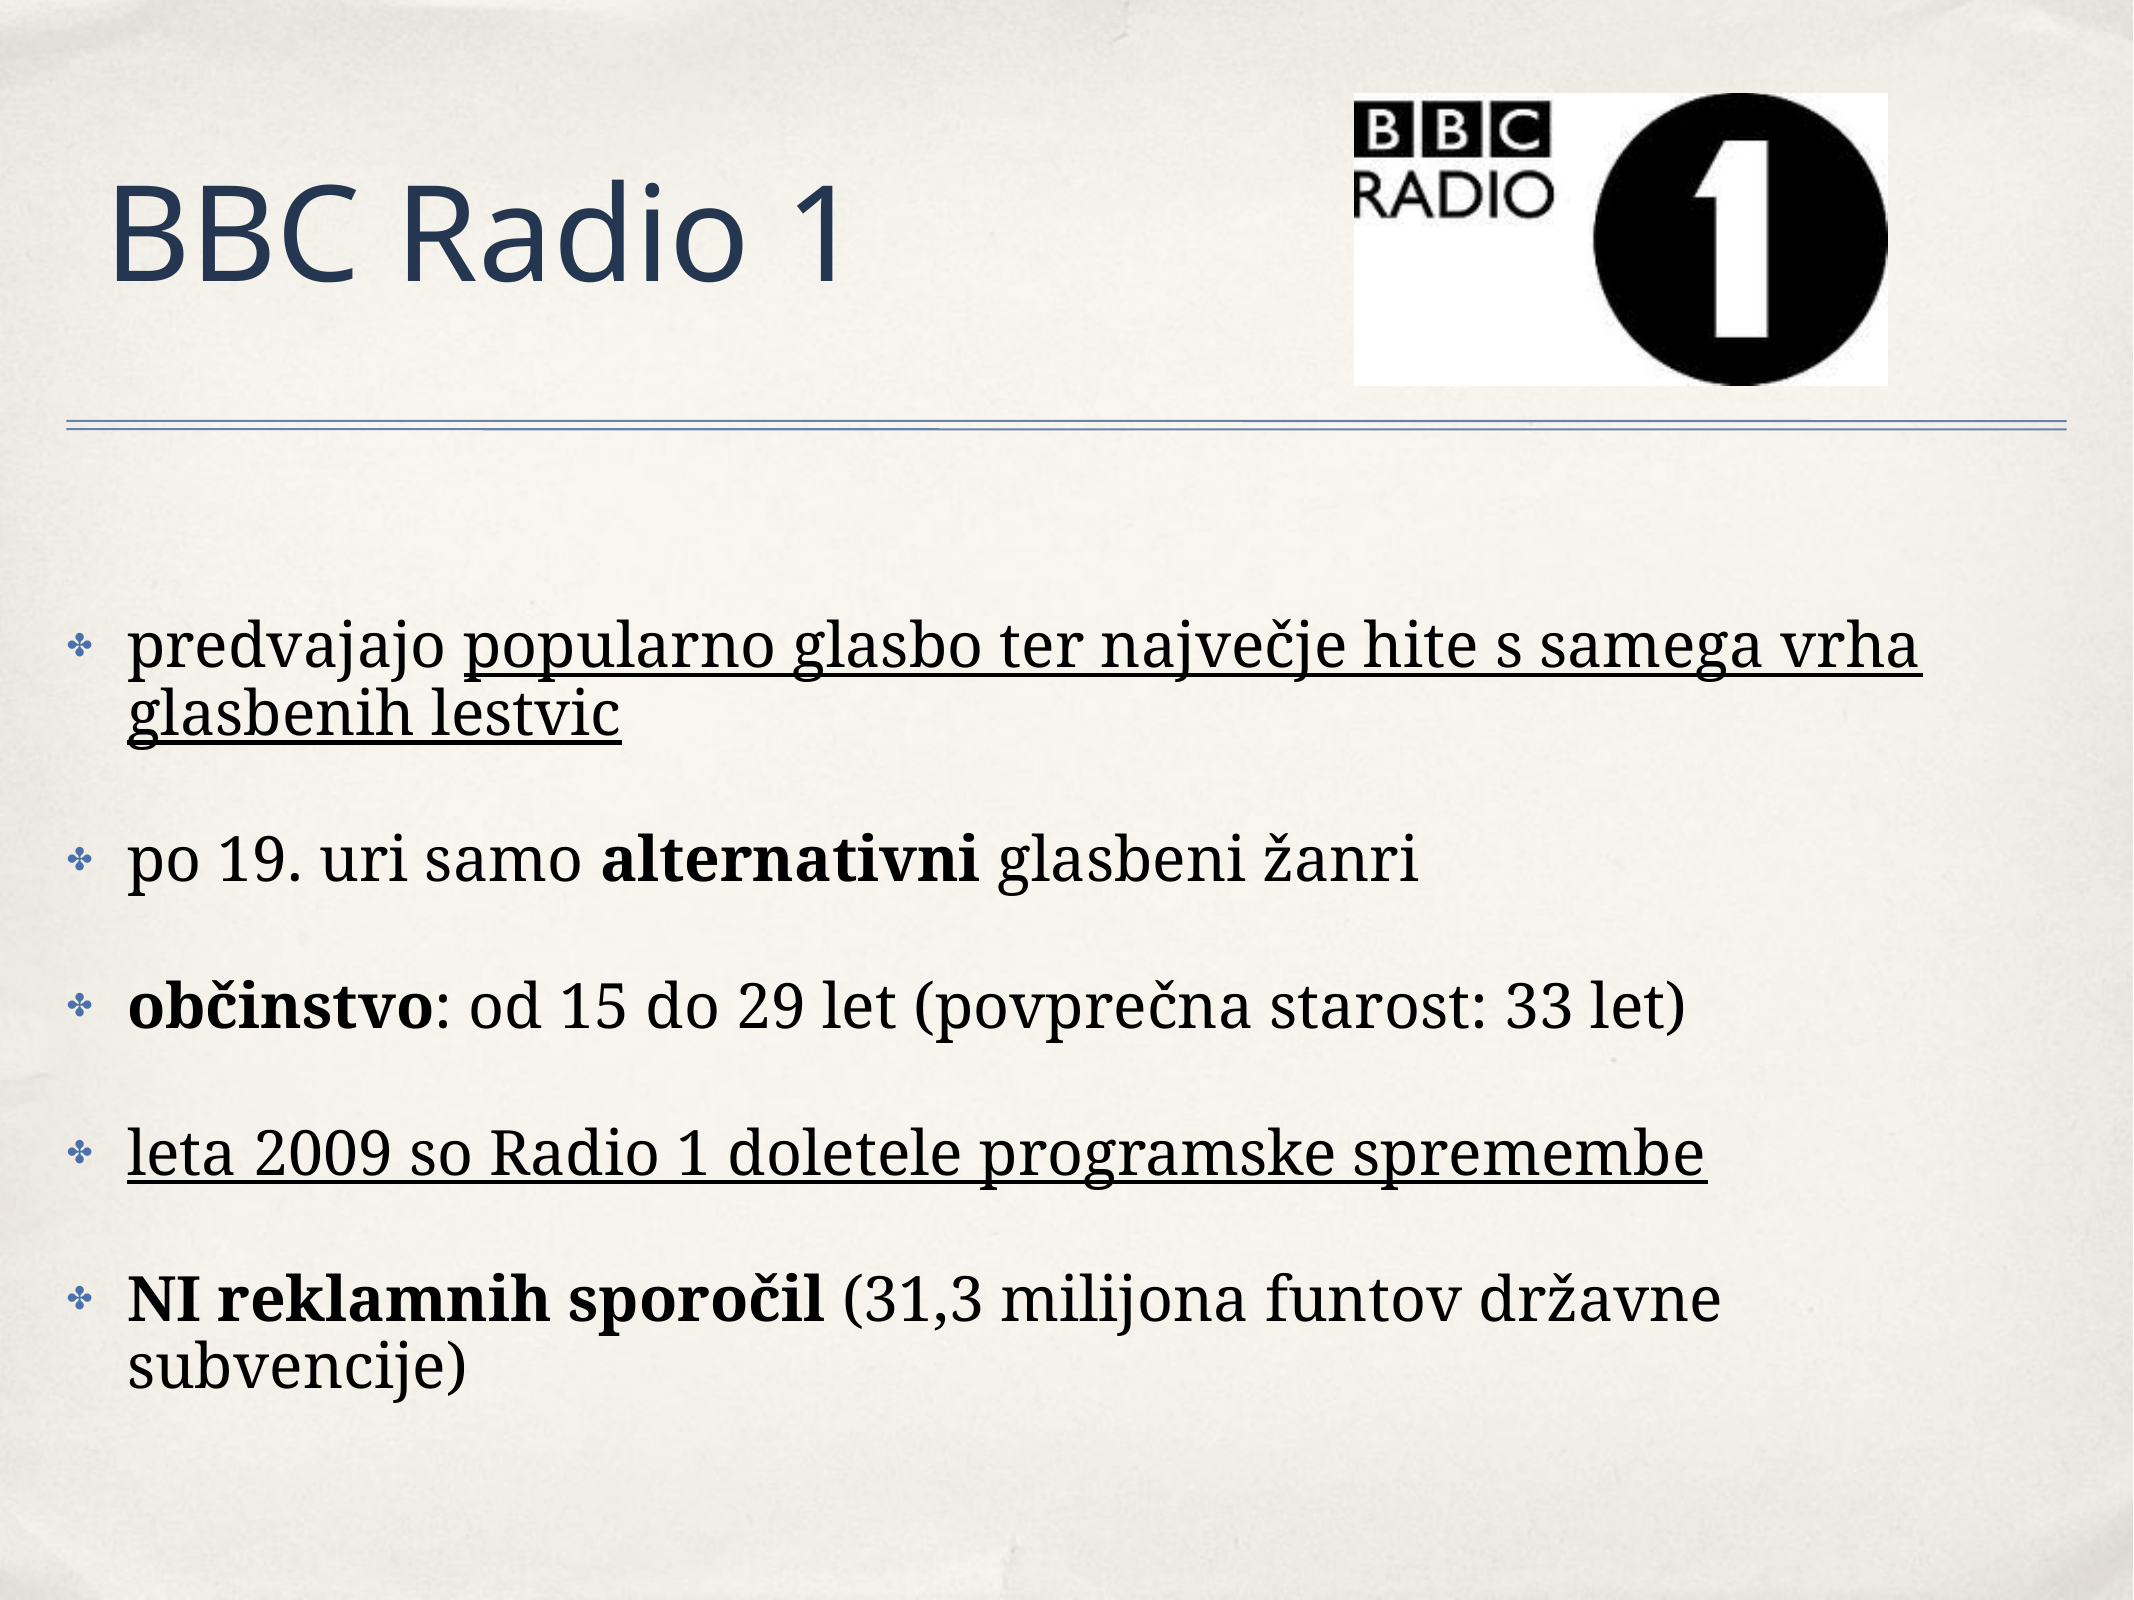

# BBC Radio 1
predvajajo popularno glasbo ter največje hite s samega vrha glasbenih lestvic
po 19. uri samo alternativni glasbeni žanri
občinstvo: od 15 do 29 let (povprečna starost: 33 let)
leta 2009 so Radio 1 doletele programske spremembe
NI reklamnih sporočil (31,3 milijona funtov državne subvencije)